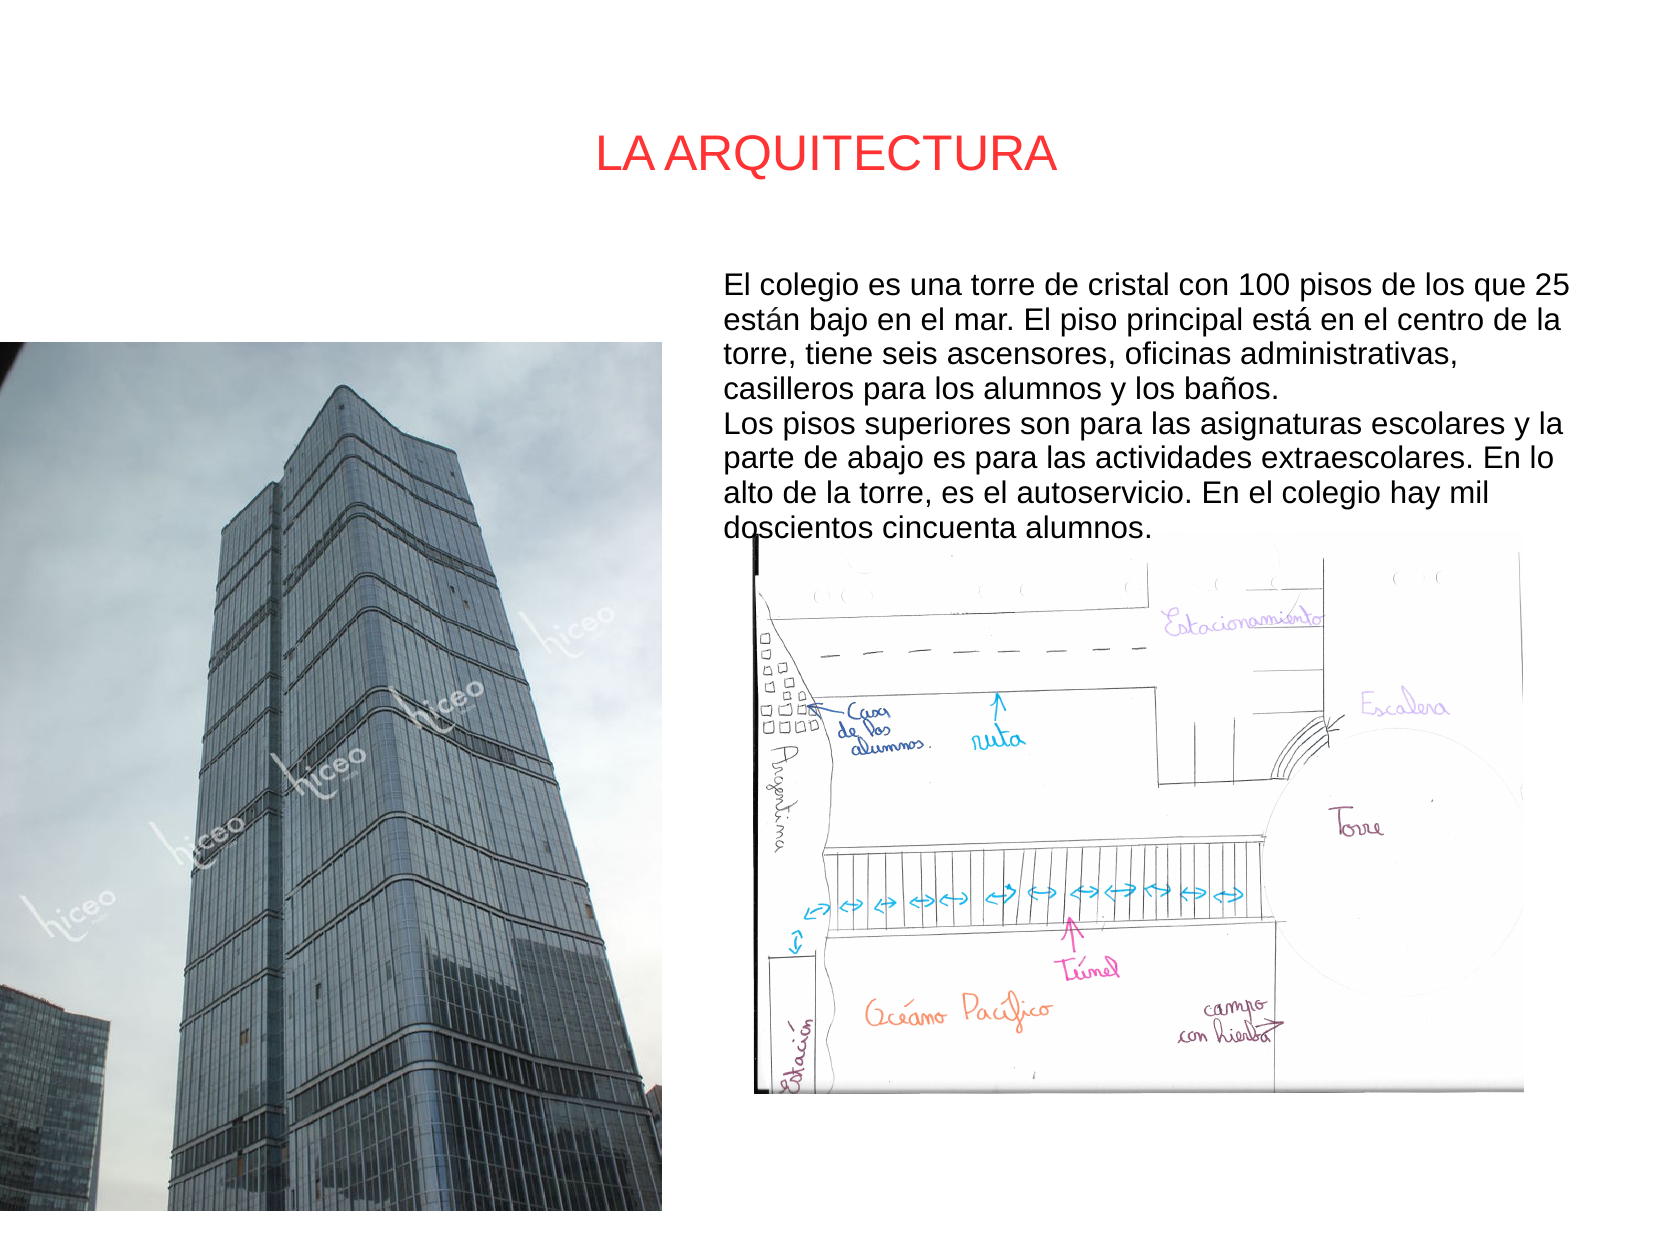

# LA ARQUITECTURA
El colegio es una torre de cristal con 100 pisos de los que 25 están bajo en el mar. El piso principal está en el centro de la torre, tiene seis ascensores, oficinas administrativas, casilleros para los alumnos y los baños.
Los pisos superiores son para las asignaturas escolares y la parte de abajo es para las actividades extraescolares. En lo alto de la torre, es el autoservicio. En el colegio hay mil doscientos cincuenta alumnos.